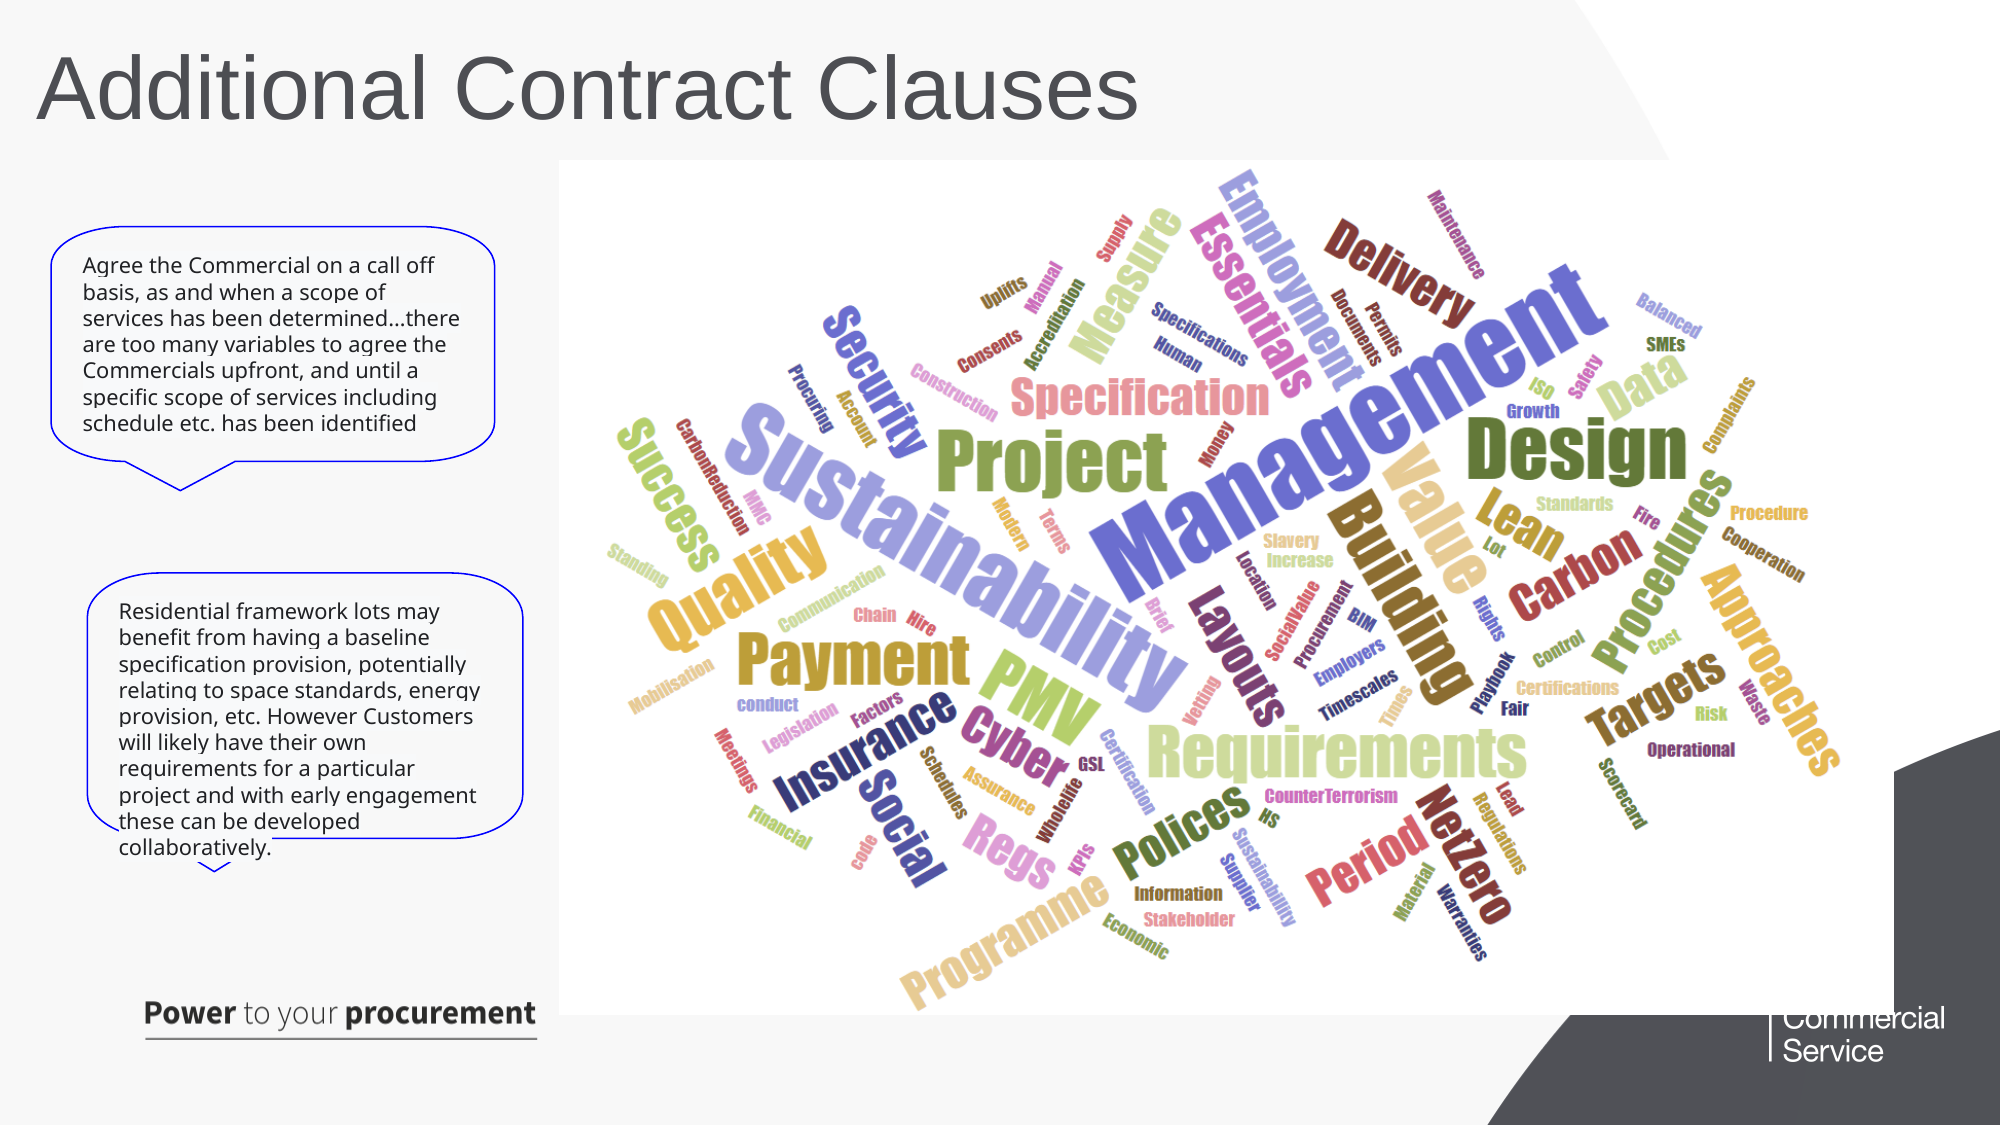

# Additional Contract Clauses
Agree the Commercial on a call off basis, as and when a scope of services has been determined…there are too many variables to agree the Commercials upfront, and until a specific scope of services including schedule etc. has been identified
Residential framework lots may benefit from having a baseline specification provision, potentially relating to space standards, energy provision, etc. However Customers will likely have their own requirements for a particular project and with early engagement these can be developed collaboratively.